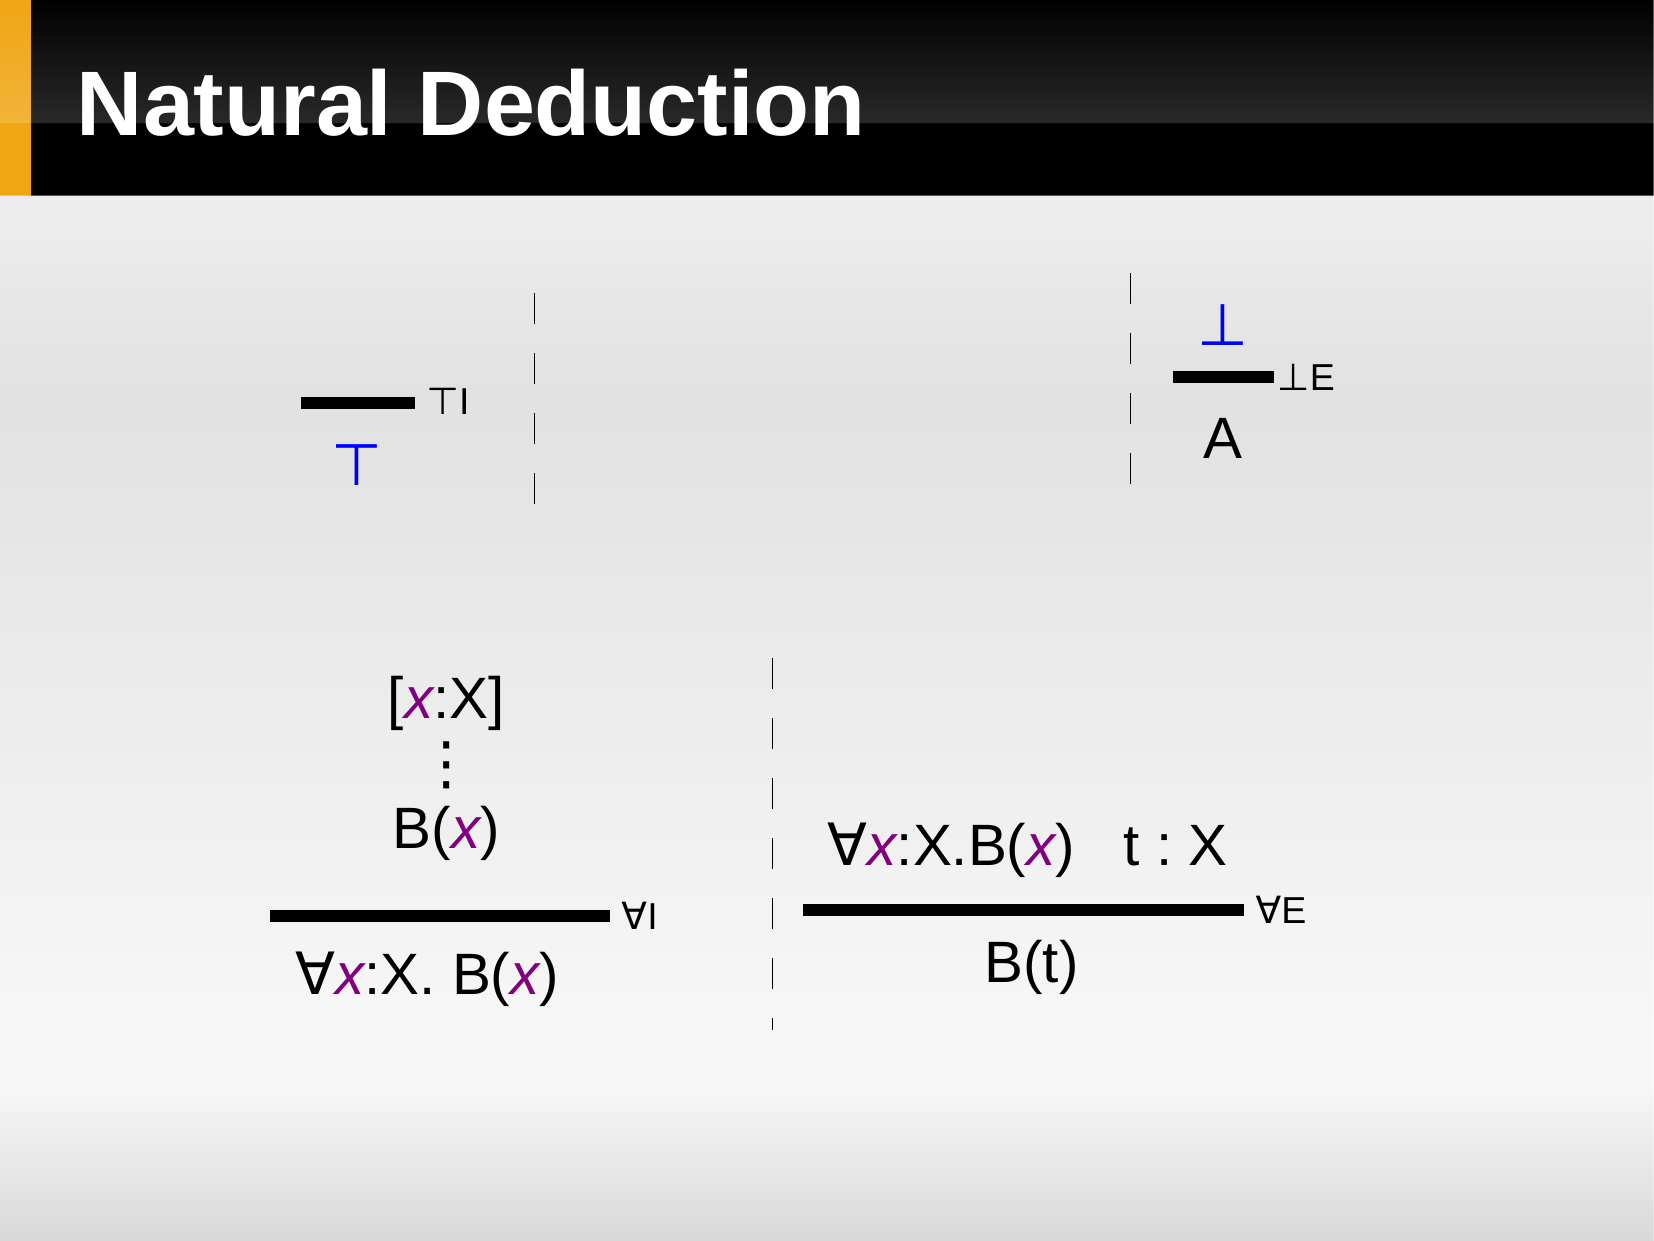

# Natural Deduction
⊥
⊥E
⊤I
A
⊤
[x:X]
⋮
B(x)
∀x:X.B(x) t : X
∀E
∀I
B(t)
∀x:X. B(x)